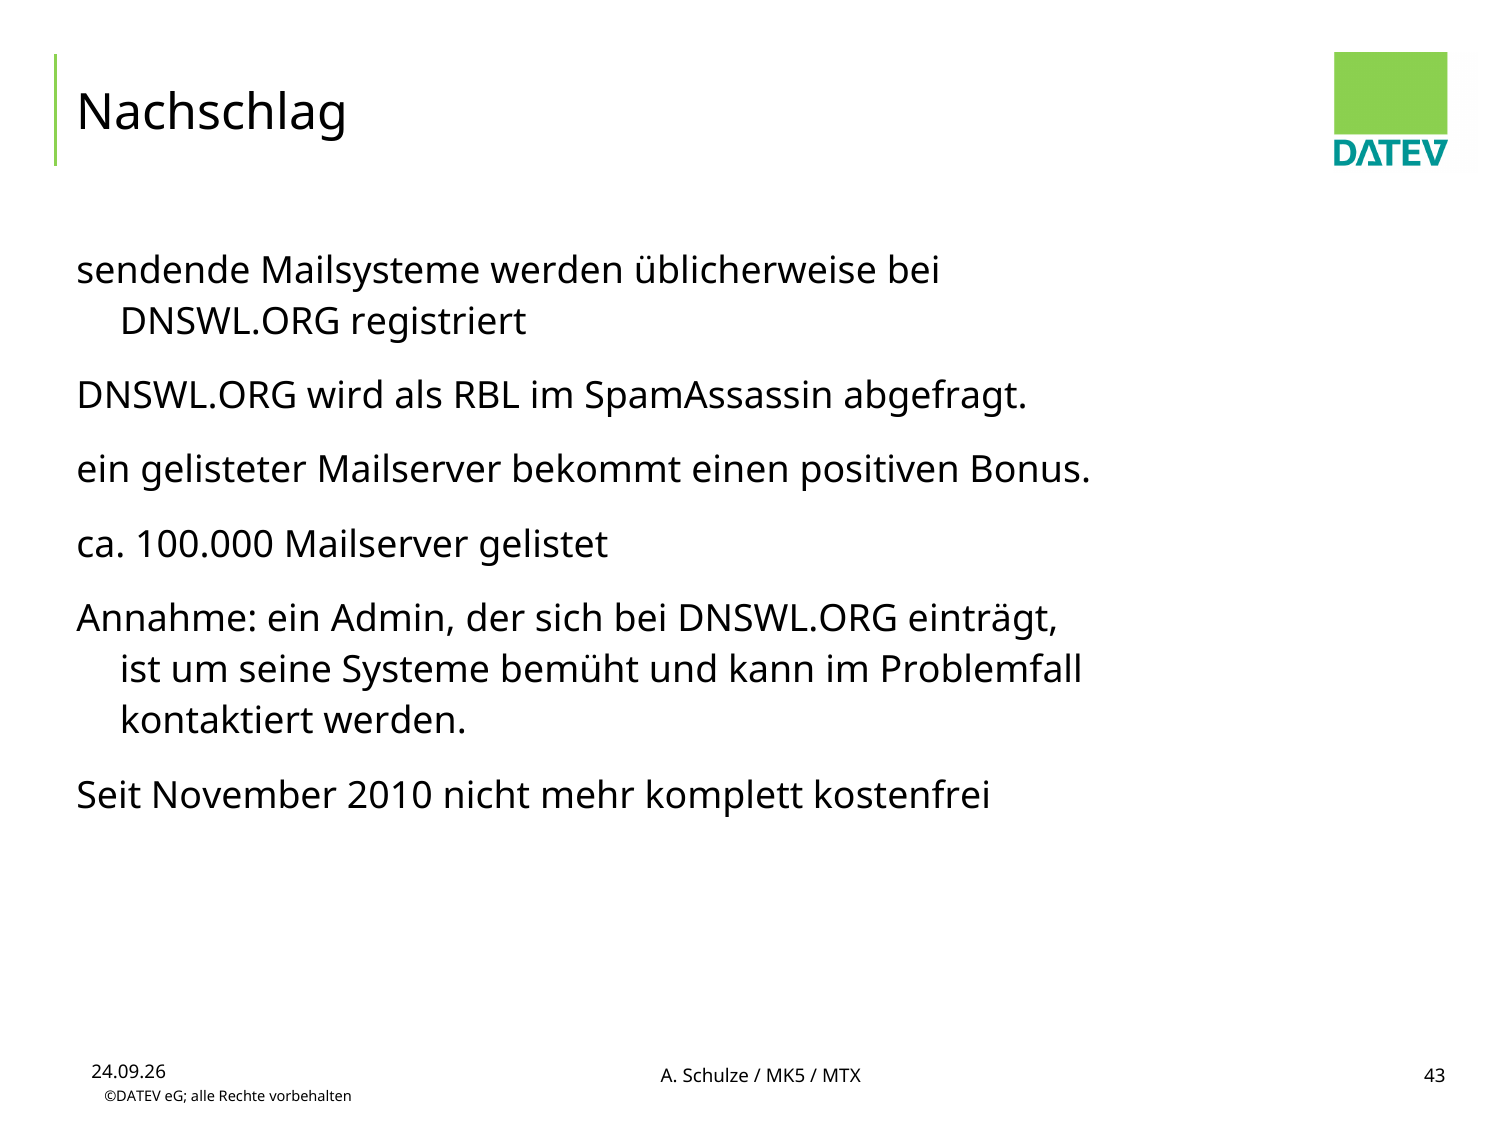

# Nachschlag
sendende Mailsysteme werden üblicherweise bei
DNSWL.ORG registriert
DNSWL.ORG wird als RBL im SpamAssassin abgefragt.
ein gelisteter Mailserver bekommt einen positiven Bonus.
ca. 100.000 Mailserver gelistet
Annahme: ein Admin, der sich bei DNSWL.ORG einträgt,
ist um seine Systeme bemüht und kann im Problemfall
kontaktiert werden.
Seit November 2010 nicht mehr komplett kostenfrei
A. Schulze / MK5 / MTX
43